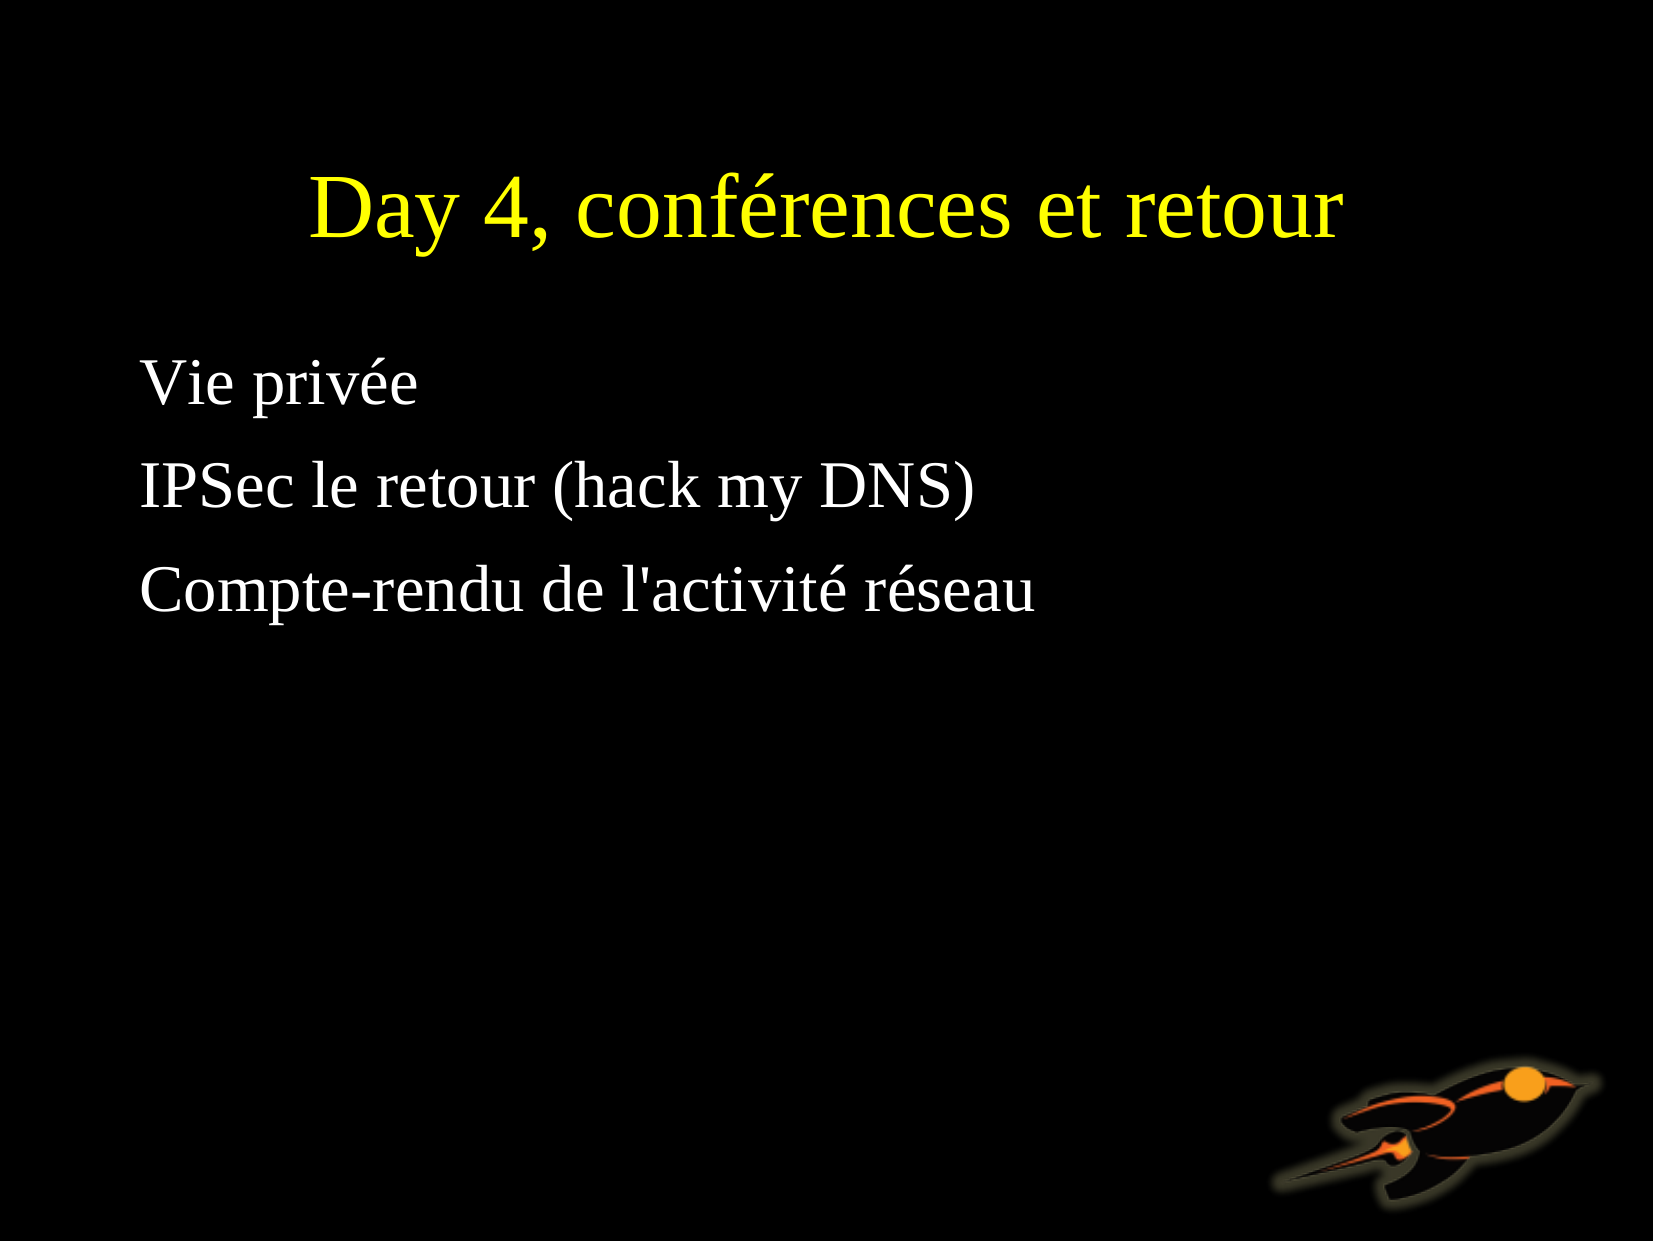

# Day 4, conférences et retour
Vie privée
IPSec le retour (hack my DNS)
Compte-rendu de l'activité réseau